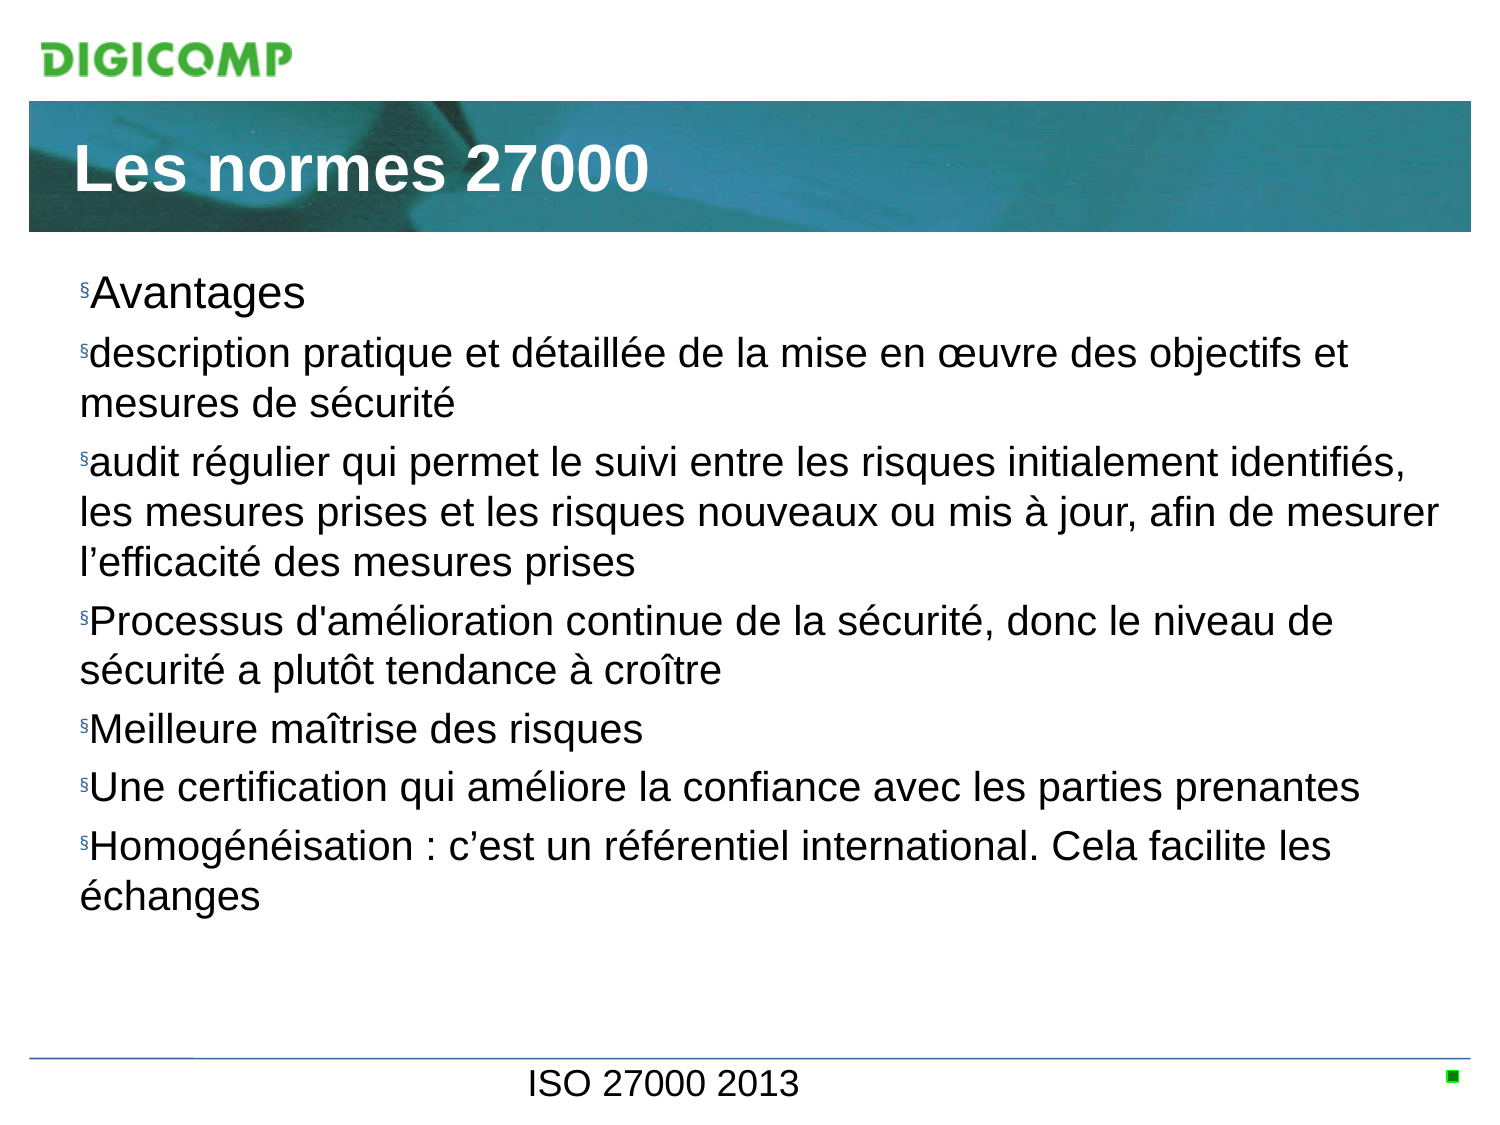

# Les normes 27000
Avantages
description pratique et détaillée de la mise en œuvre des objectifs et mesures de sécurité
audit régulier qui permet le suivi entre les risques initialement identifiés, les mesures prises et les risques nouveaux ou mis à jour, afin de mesurer l’efficacité des mesures prises
Processus d'amélioration continue de la sécurité, donc le niveau de sécurité a plutôt tendance à croître
Meilleure maîtrise des risques
Une certification qui améliore la confiance avec les parties prenantes
Homogénéisation : c’est un référentiel international. Cela facilite les échanges
ISO 27000 2013